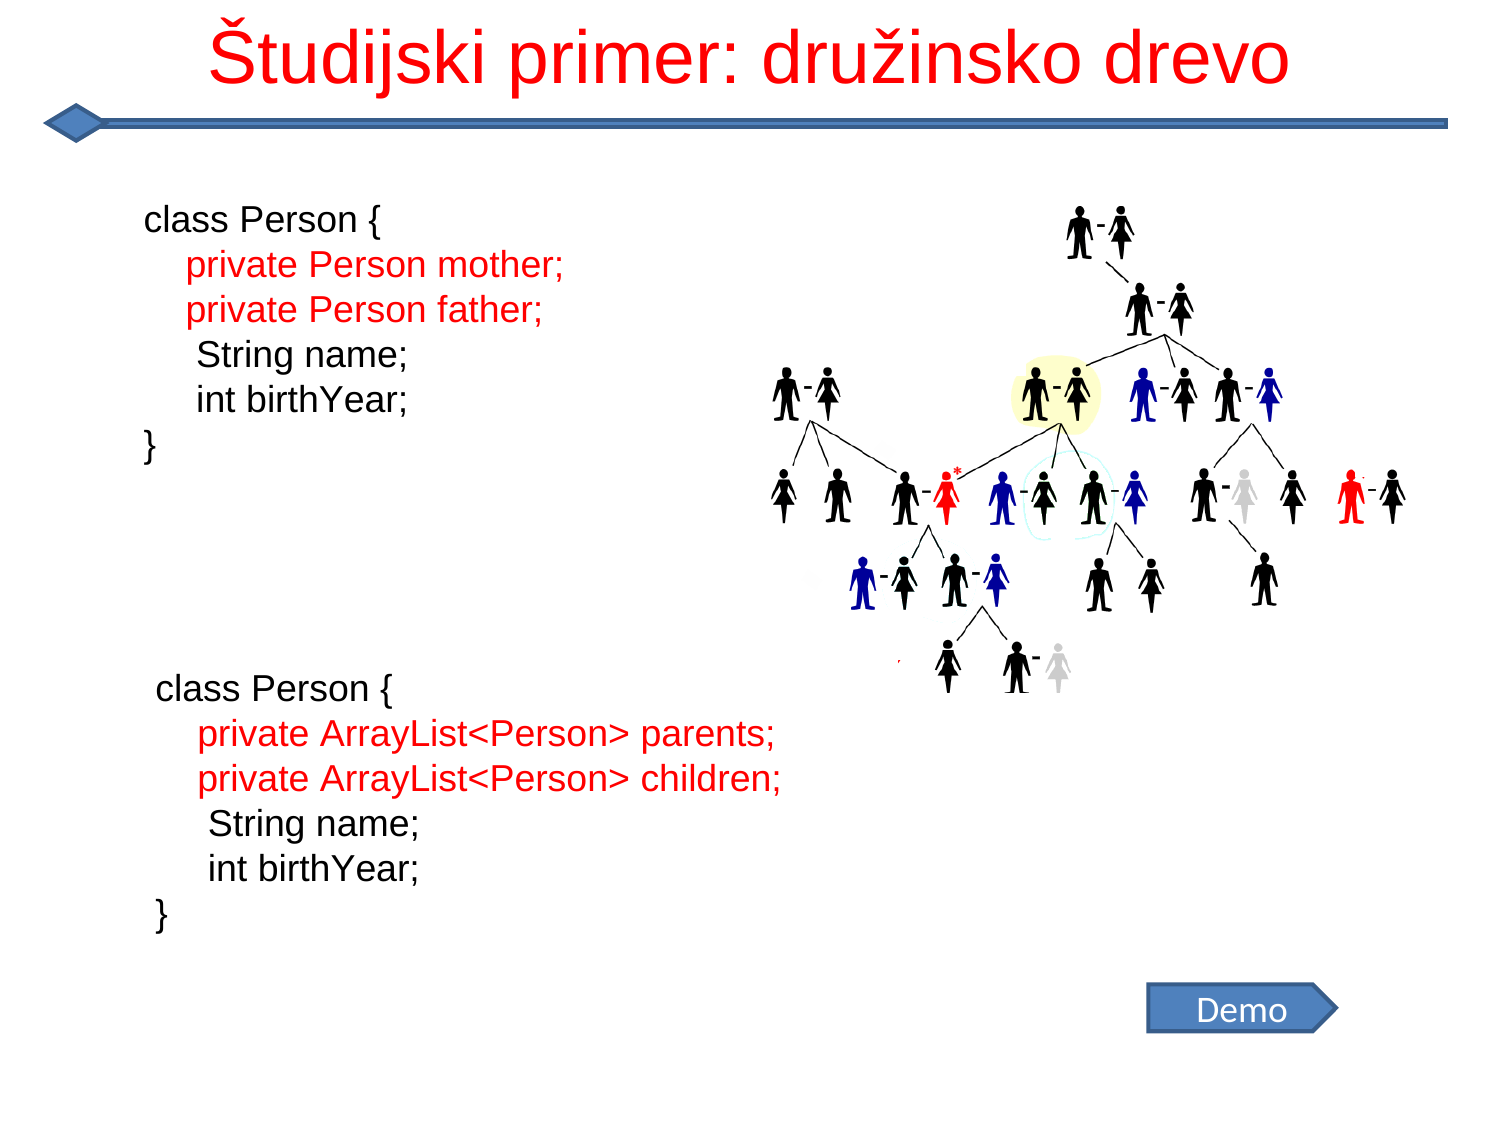

# Študijski primer: družinsko drevo
class Person {
 private Person mother;
 private Person father;
 String name;
 int birthYear;
}
class Person {
 private ArrayList<Person> parents;
 private ArrayList<Person> children;
 String name;
 int birthYear;
}
Demo